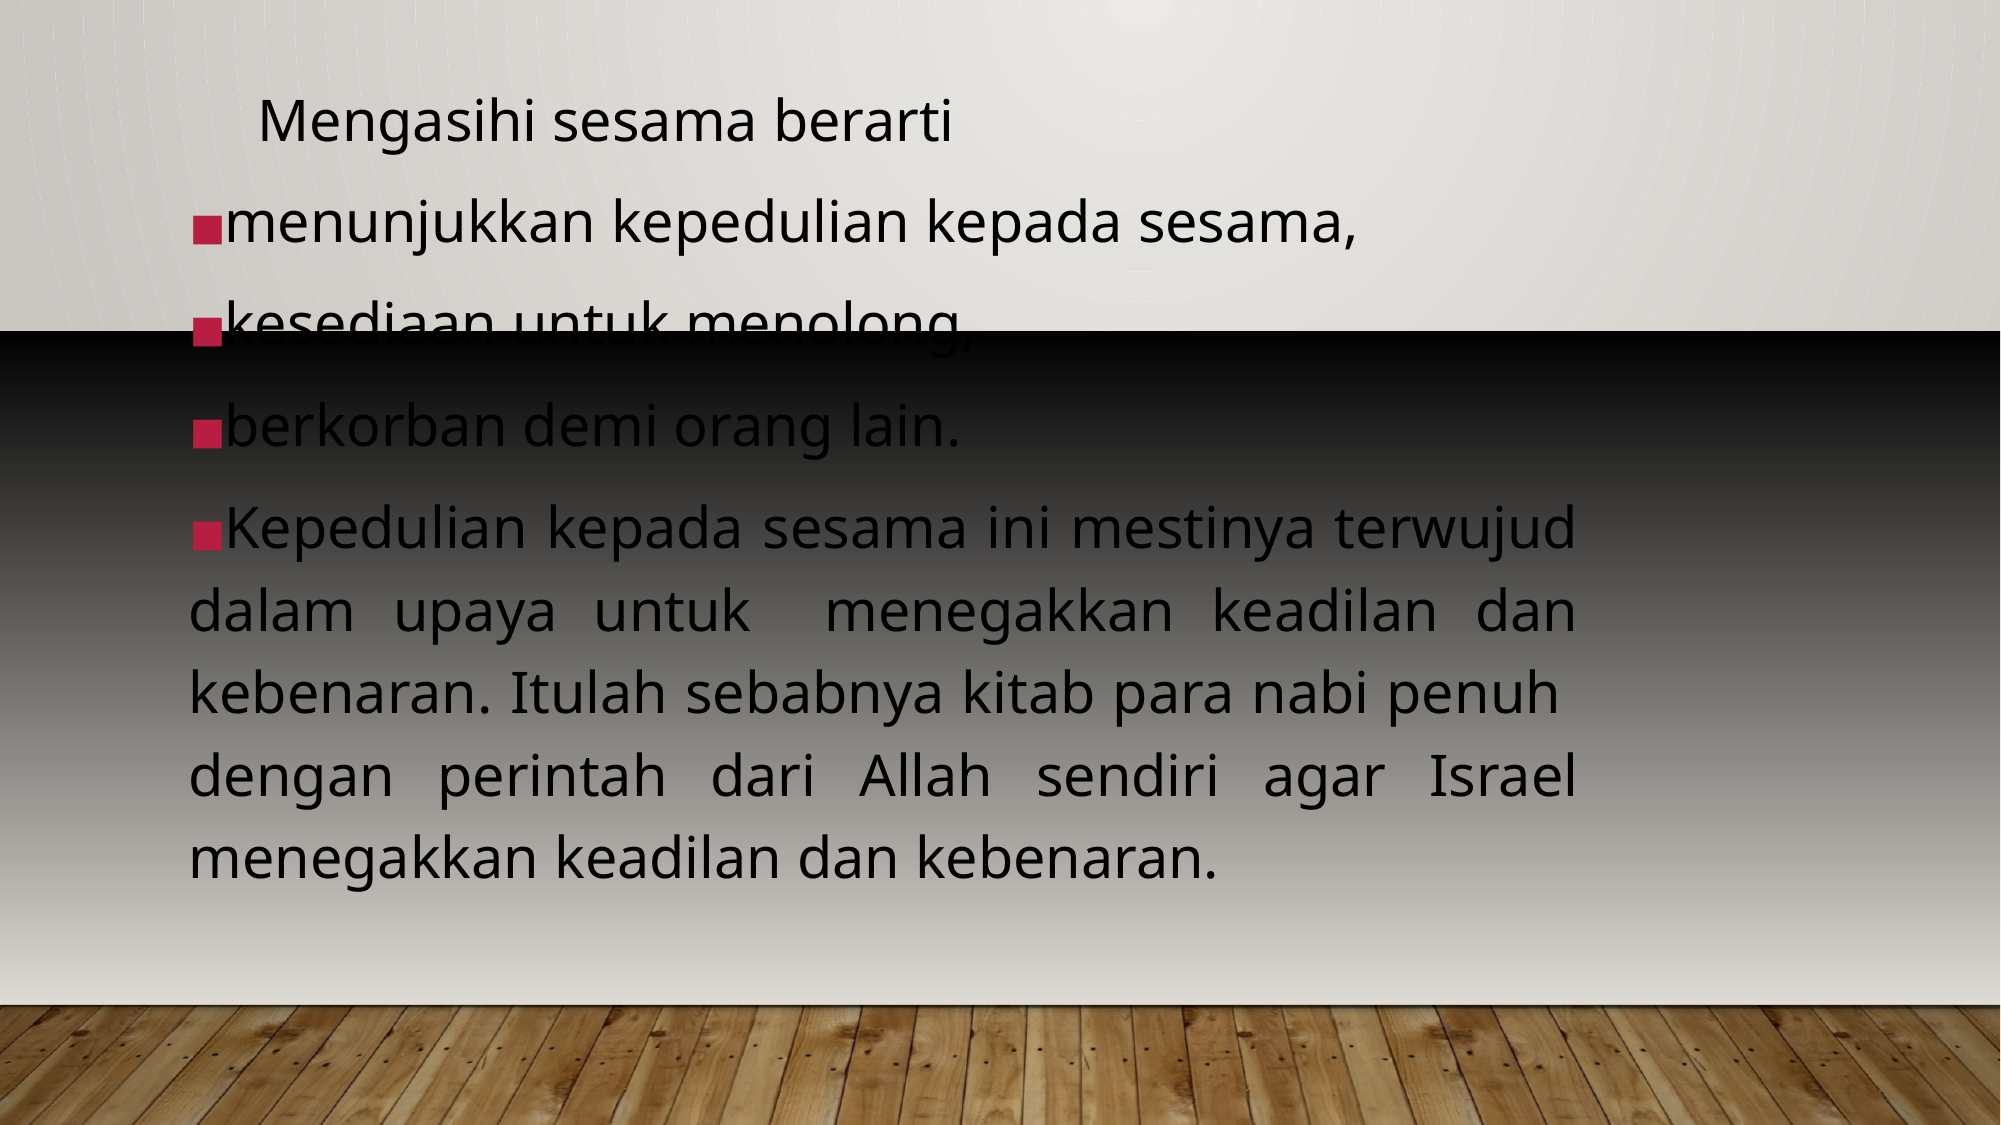

# Mengasihi sesama berarti
menunjukkan kepedulian kepada sesama,
kesediaan untuk menolong,
berkorban demi orang lain.
Kepedulian kepada sesama ini mestinya terwujud dalam upaya untuk menegakkan keadilan dan kebenaran. Itulah sebabnya kitab para nabi penuh dengan perintah dari Allah sendiri agar Israel menegakkan keadilan dan kebenaran.